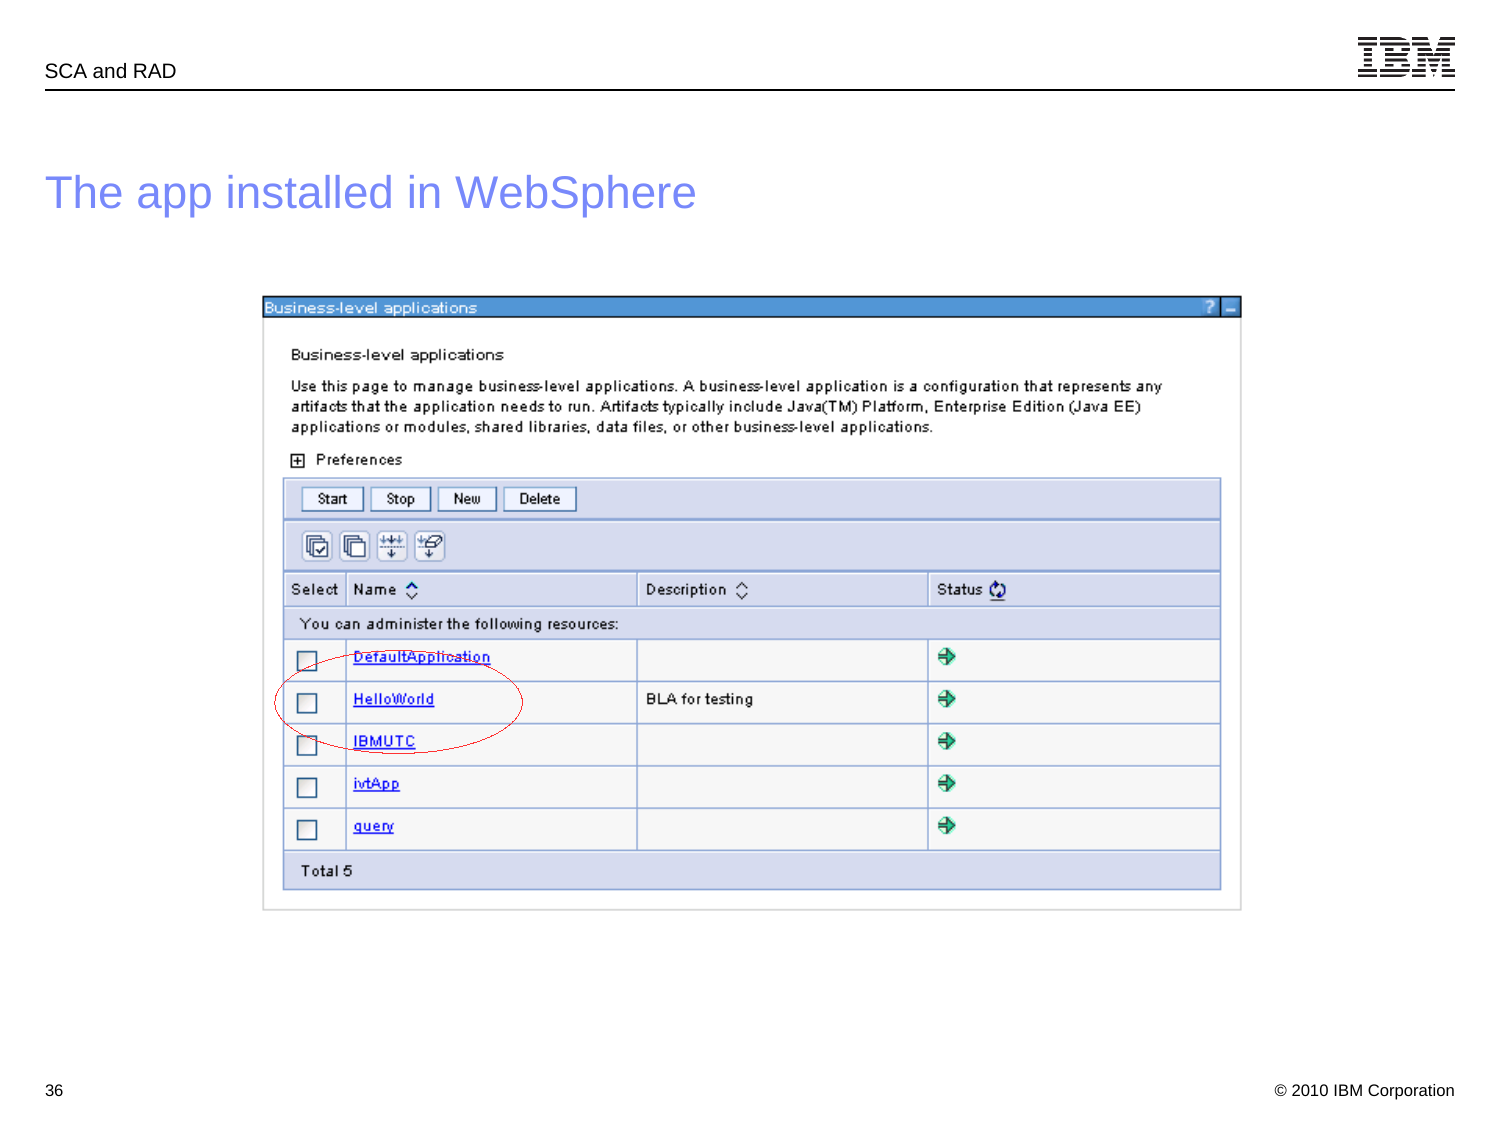

# The app installed in WebSphere
36